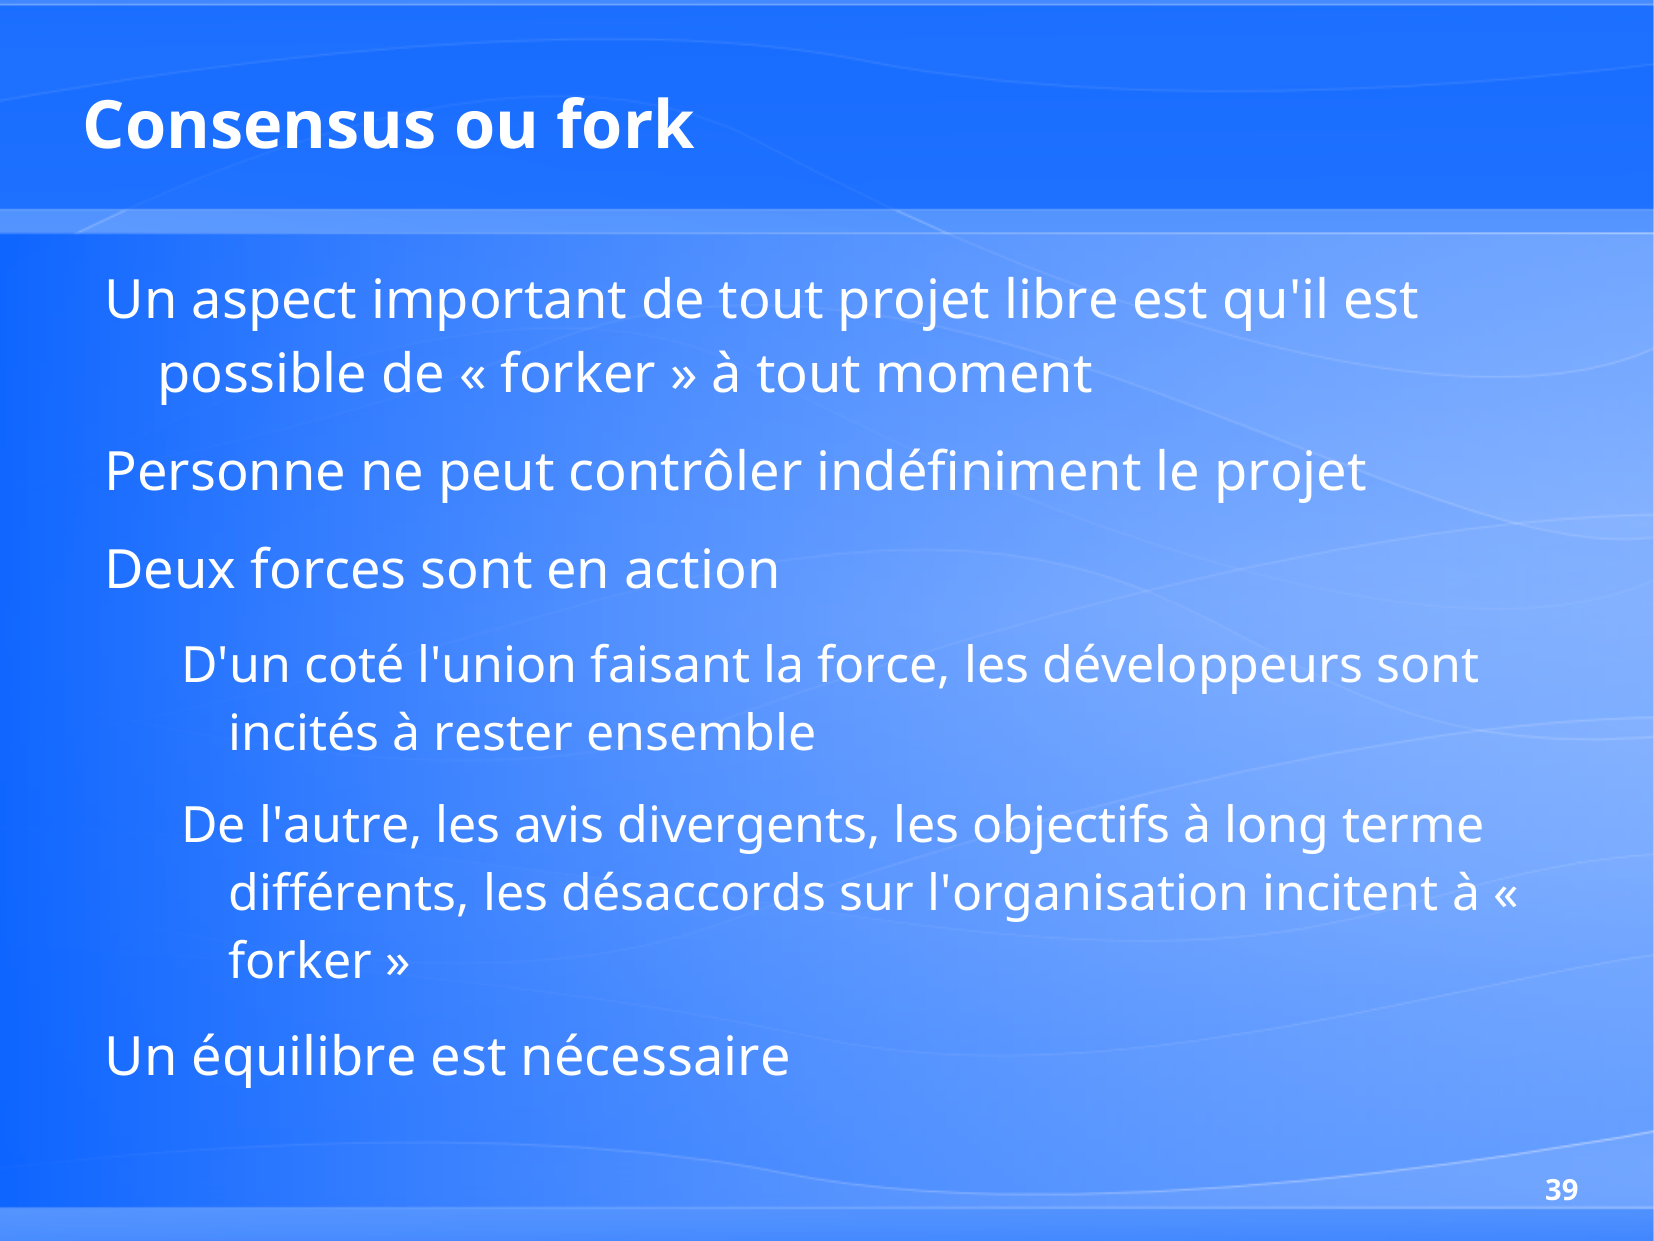

# Consensus ou fork
Un aspect important de tout projet libre est qu'il est possible de « forker » à tout moment
Personne ne peut contrôler indéfiniment le projet
Deux forces sont en action
D'un coté l'union faisant la force, les développeurs sont incités à rester ensemble
De l'autre, les avis divergents, les objectifs à long terme différents, les désaccords sur l'organisation incitent à « forker »
Un équilibre est nécessaire
39